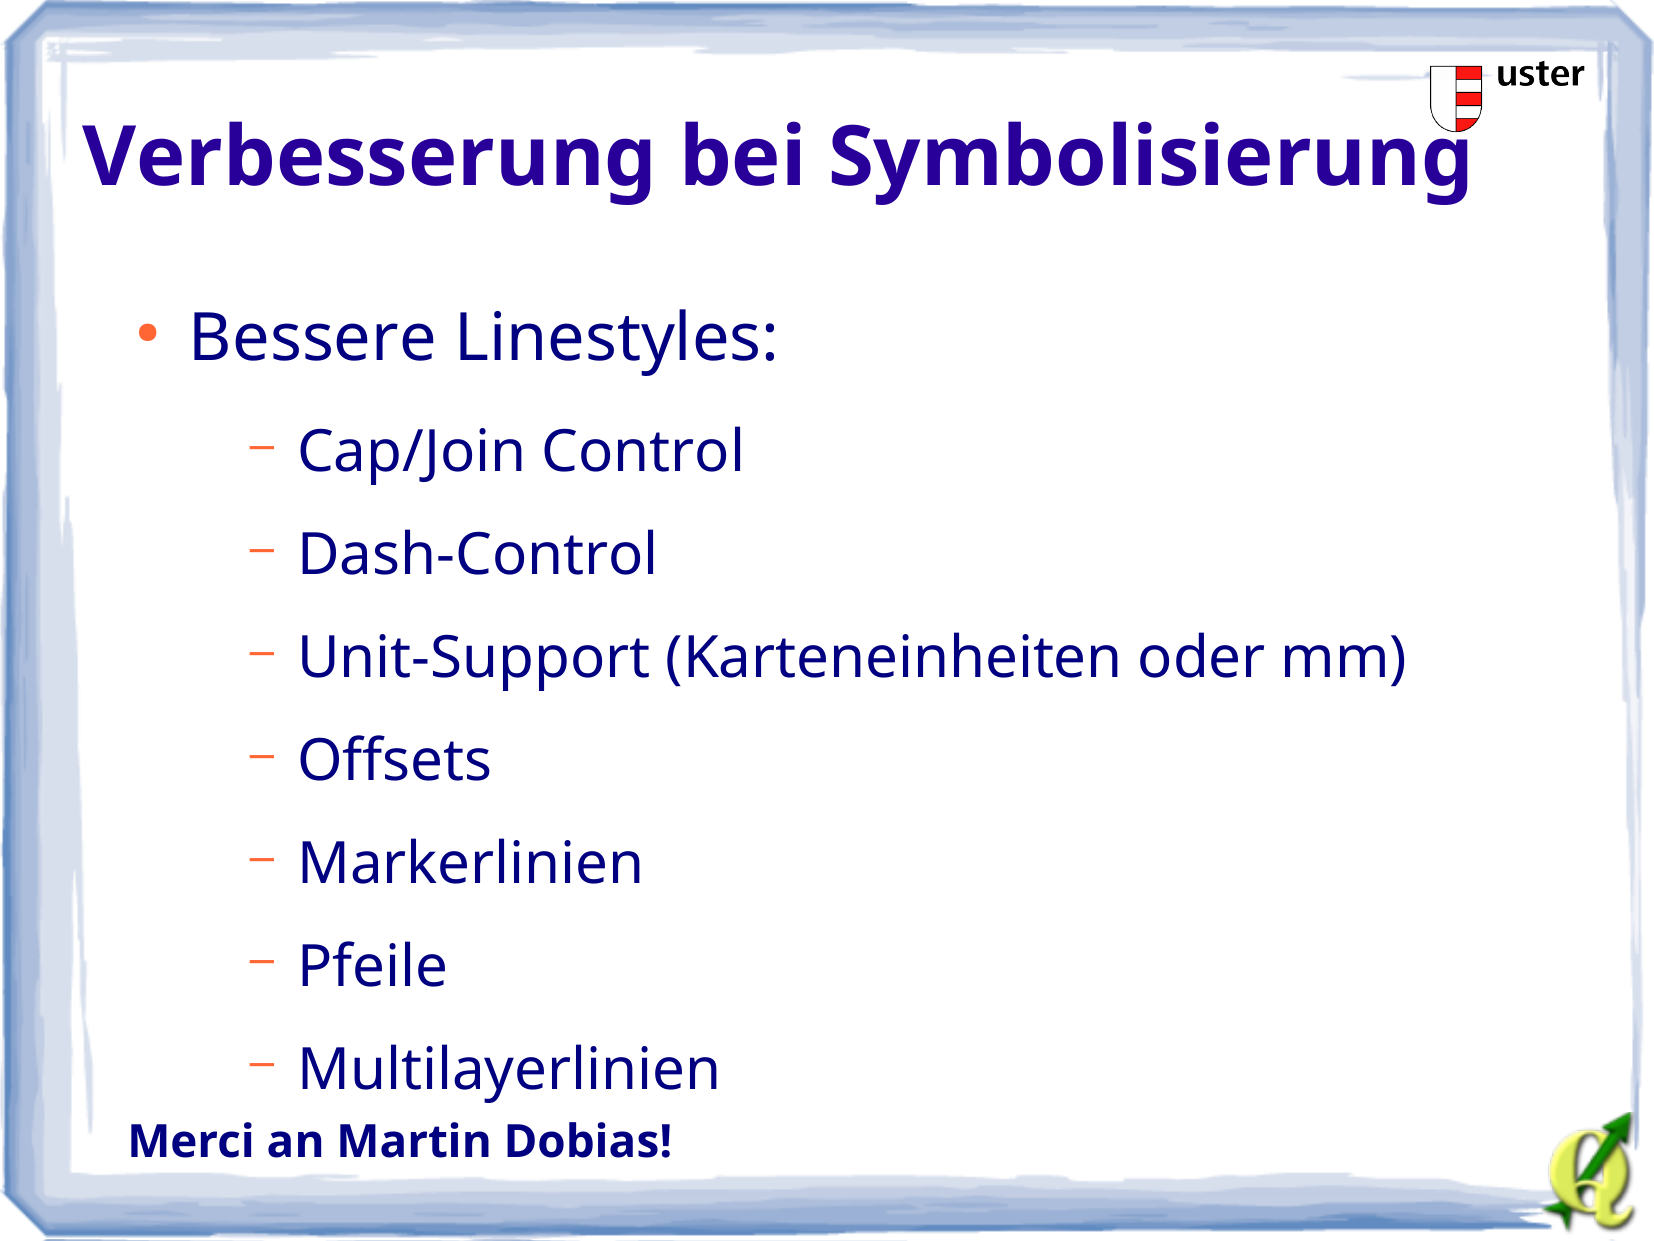

# Verbesserung bei Symbolisierung
Bessere Linestyles:
Cap/Join Control
Dash-Control
Unit-Support (Karteneinheiten oder mm)
Offsets
Markerlinien
Pfeile
Multilayerlinien
Merci an Martin Dobias!